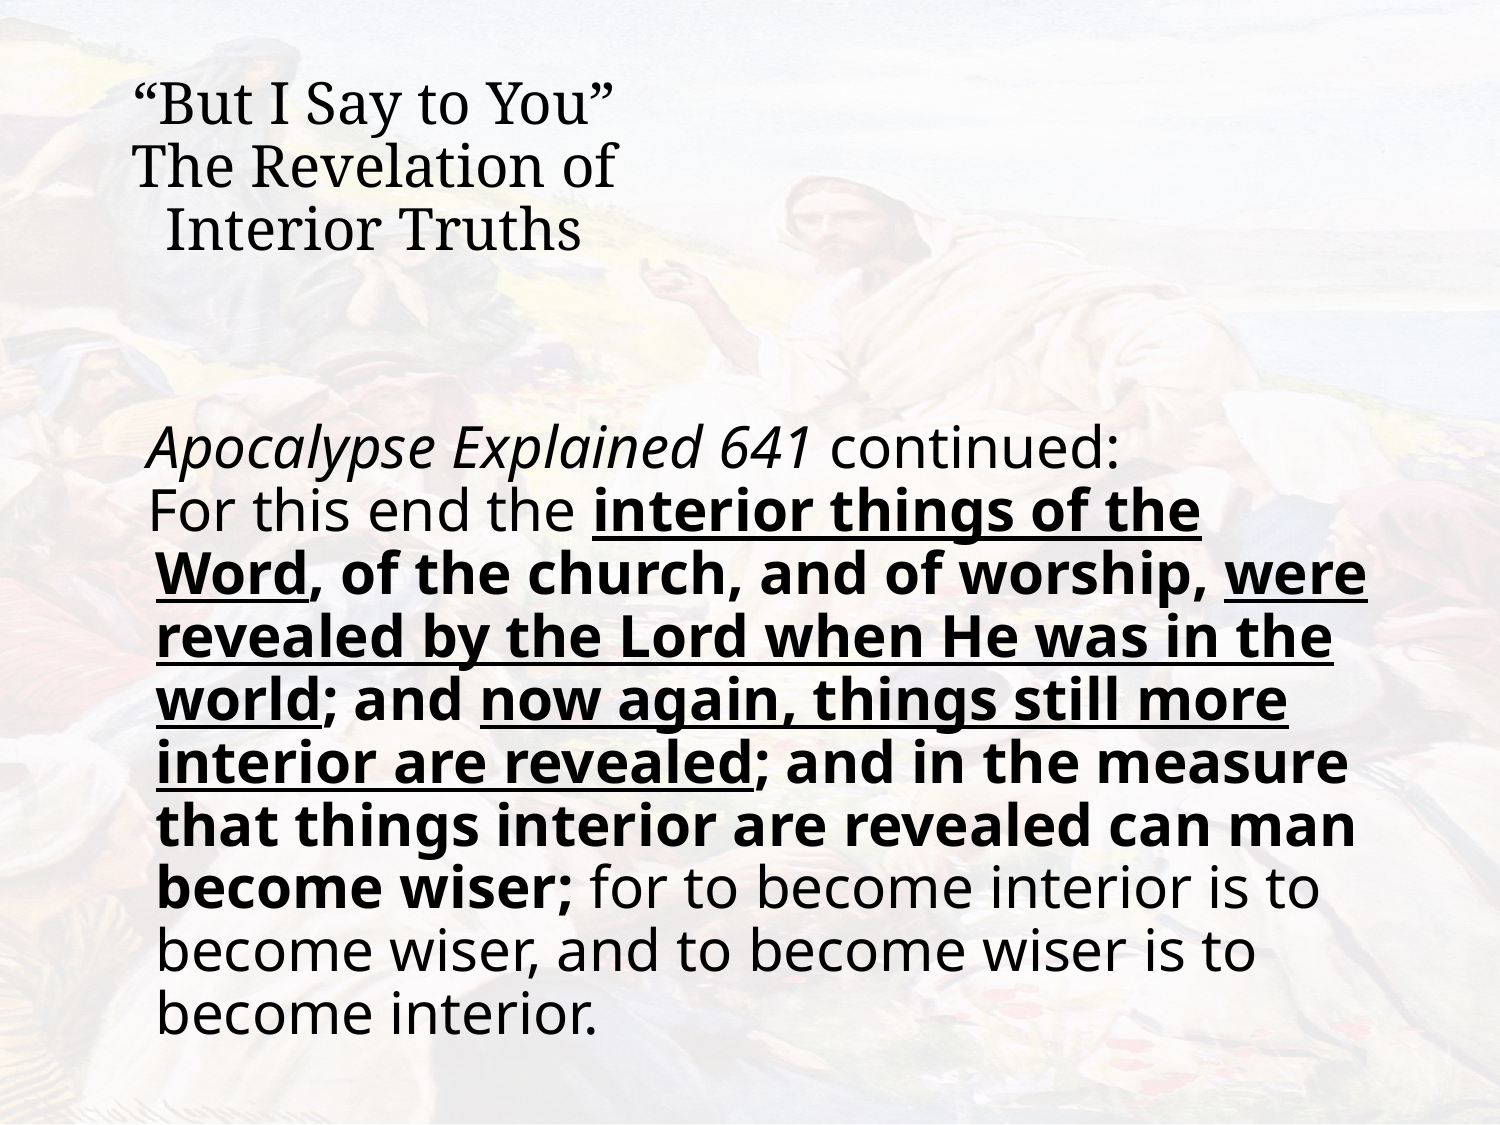

# “But I Say to You” The Revelation of Interior Truths
Apocalypse Explained 641 continued:
For this end the interior things of the Word, of the church, and of worship, were revealed by the Lord when He was in the world; and now again, things still more interior are revealed; and in the measure that things interior are revealed can man become wiser; for to become interior is to become wiser, and to become wiser is to become interior.